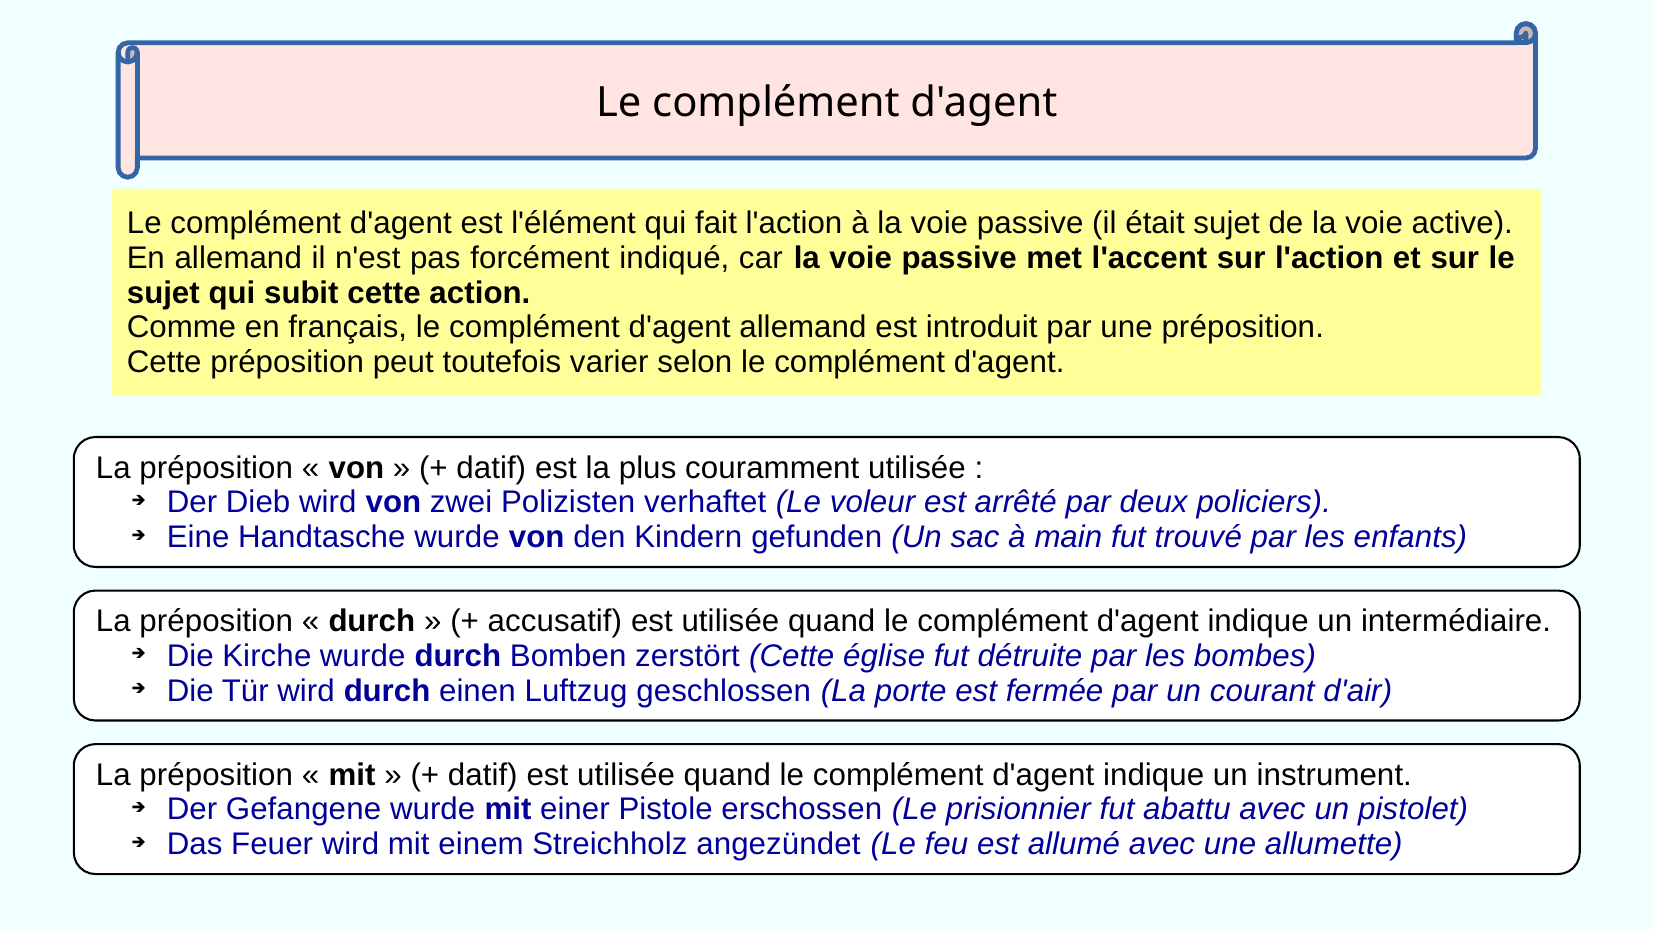

Le complément d'agent
Le complément d'agent est l'élément qui fait l'action à la voie passive (il était sujet de la voie active).
En allemand il n'est pas forcément indiqué, car la voie passive met l'accent sur l'action et sur le sujet qui subit cette action.
Comme en français, le complément d'agent allemand est introduit par une préposition.
Cette préposition peut toutefois varier selon le complément d'agent.
La préposition « von » (+ datif) est la plus couramment utilisée :
Der Dieb wird von zwei Polizisten verhaftet (Le voleur est arrêté par deux policiers).
Eine Handtasche wurde von den Kindern gefunden (Un sac à main fut trouvé par les enfants)
La préposition « durch » (+ accusatif) est utilisée quand le complément d'agent indique un intermédiaire.
Die Kirche wurde durch Bomben zerstört (Cette église fut détruite par les bombes)
Die Tür wird durch einen Luftzug geschlossen (La porte est fermée par un courant d'air)
La préposition « mit » (+ datif) est utilisée quand le complément d'agent indique un instrument.
Der Gefangene wurde mit einer Pistole erschossen (Le prisionnier fut abattu avec un pistolet)
Das Feuer wird mit einem Streichholz angezündet (Le feu est allumé avec une allumette)